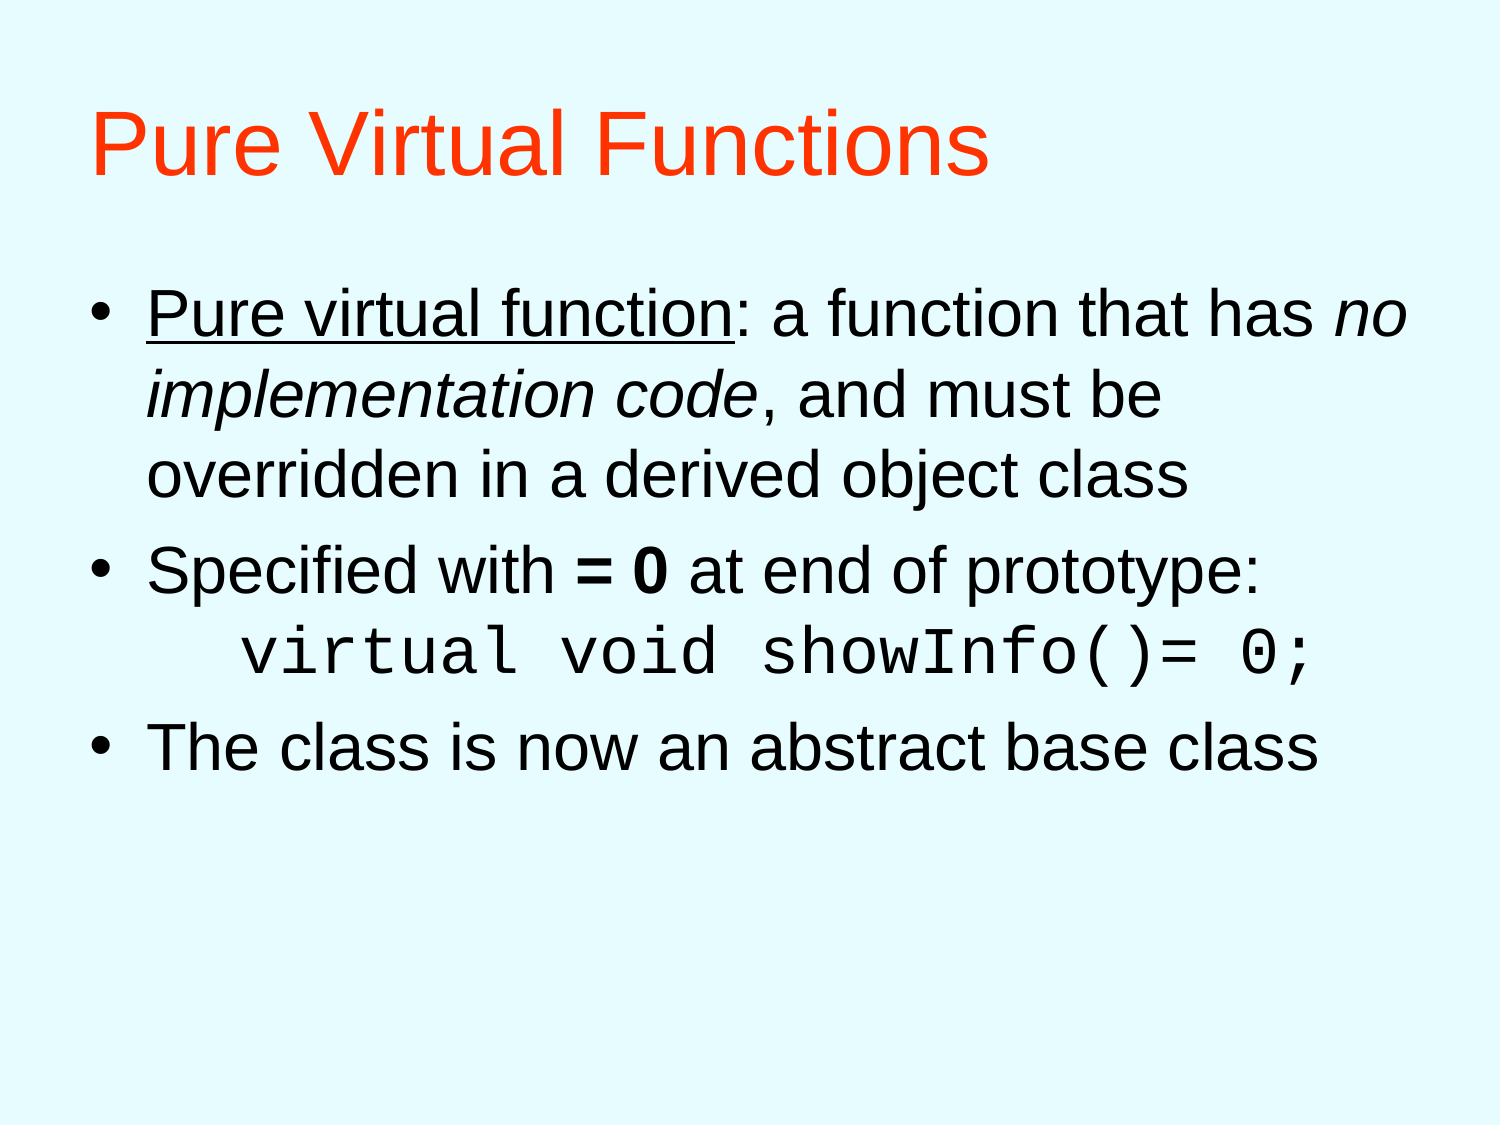

# Pure Virtual Functions
Pure virtual function: a function that has no implementation code, and must be overridden in a derived object class
Specified with = 0 at end of prototype:
	virtual void showInfo()= 0;
The class is now an abstract base class